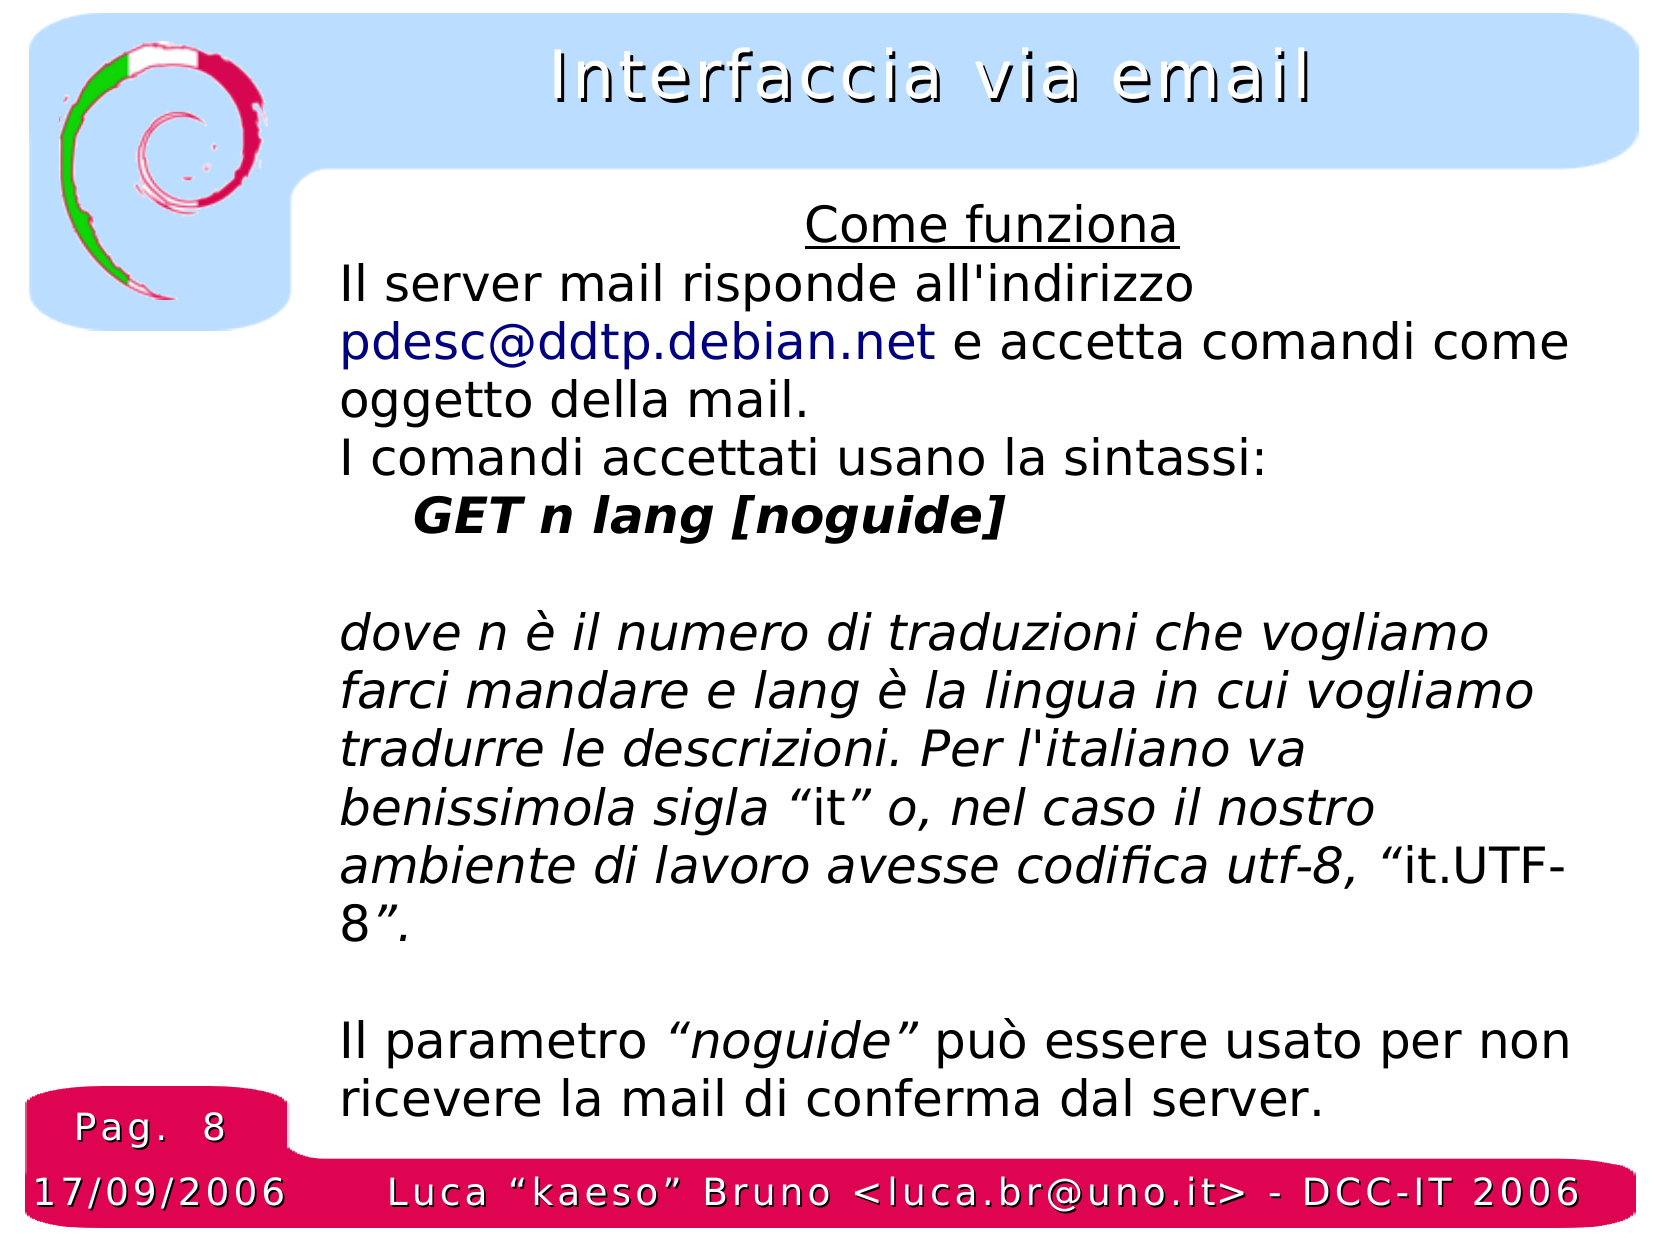

Interfaccia via email
Come funziona
Il server mail risponde all'indirizzo pdesc@ddtp.debian.net e accetta comandi come oggetto della mail.
I comandi accettati usano la sintassi:
	GET n lang [noguide]
dove n è il numero di traduzioni che vogliamo farci mandare e lang è la lingua in cui vogliamo tradurre le descrizioni. Per l'italiano va benissimola sigla “it” o, nel caso il nostro ambiente di lavoro avesse codifica utf-8, “it.UTF-8”.
Il parametro “noguide” può essere usato per non ricevere la mail di conferma dal server.
Pag.
17/09/2006
Luca “kaeso” Bruno <luca.br@uno.it> - DCC-IT 2006